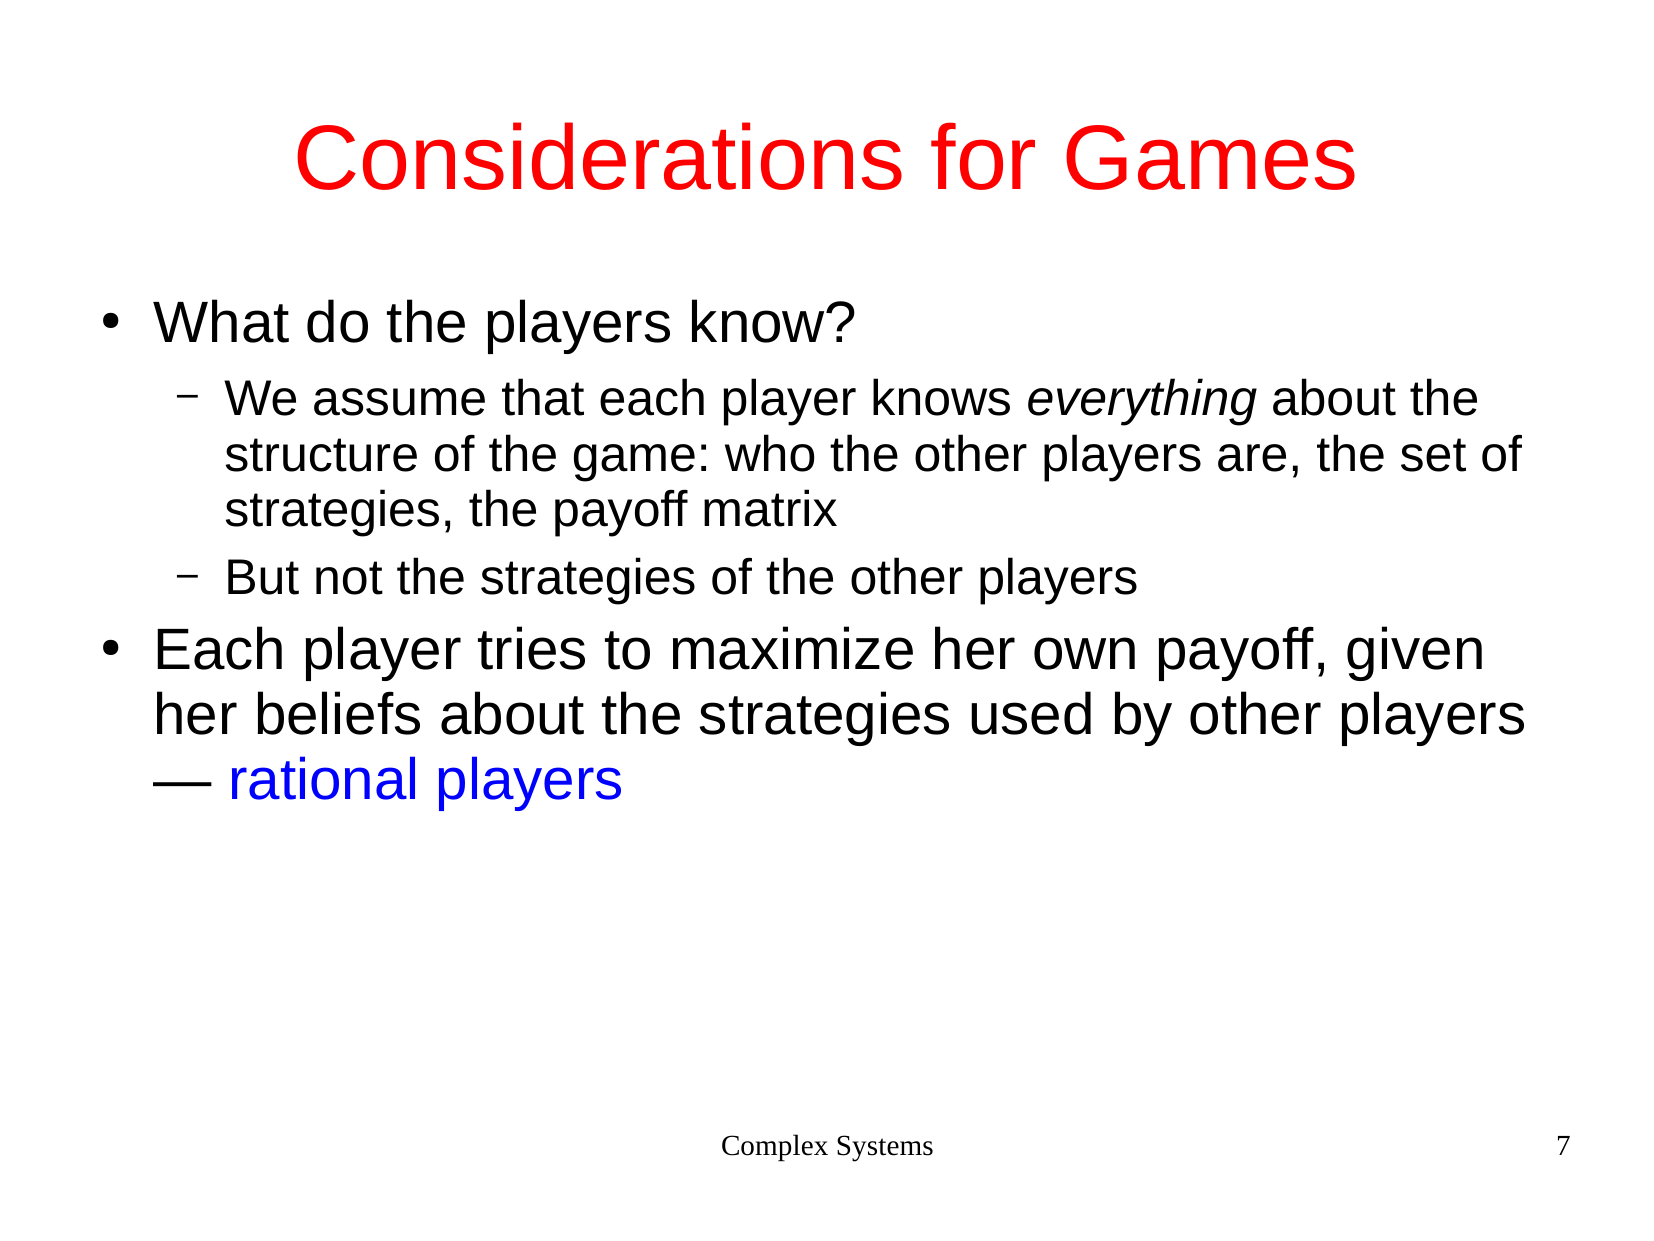

# Considerations for Games
What do the players know?
We assume that each player knows everything about the structure of the game: who the other players are, the set of strategies, the payoff matrix
But not the strategies of the other players
Each player tries to maximize her own payoff, given her beliefs about the strategies used by other players — rational players
Complex Systems
7